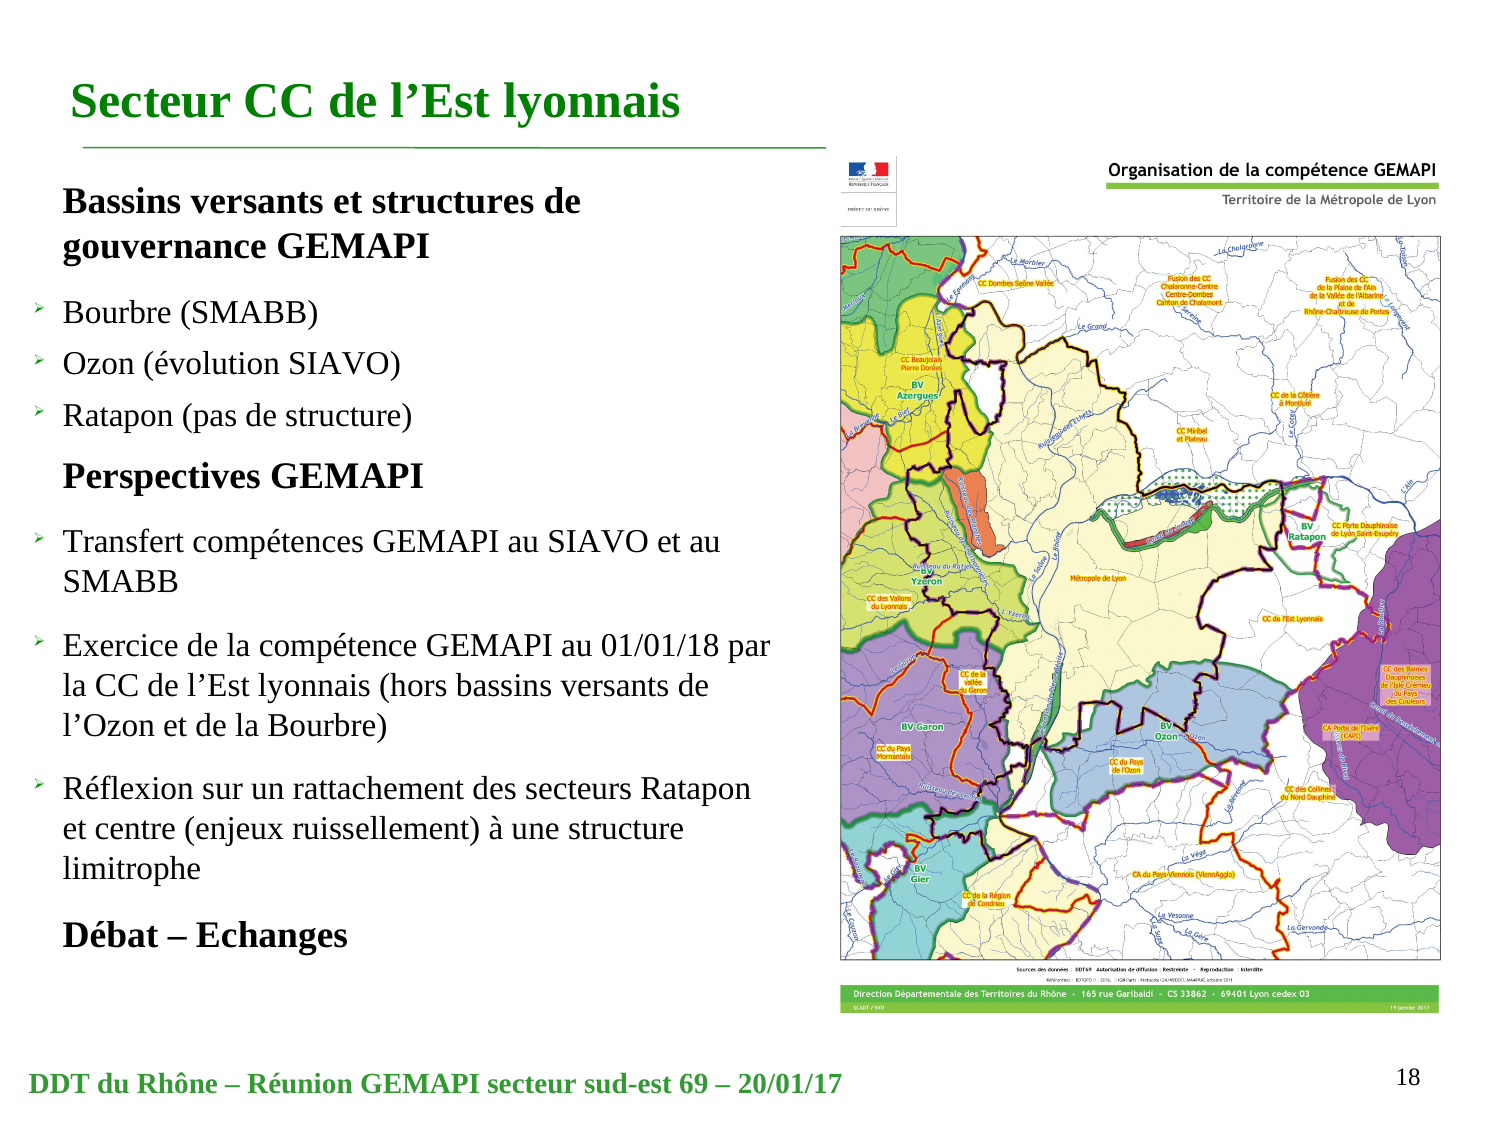

# Secteur CC de l’Est lyonnais
Bassins versants et structures de gouvernance GEMAPI
Bourbre (SMABB)
Ozon (évolution SIAVO)
Ratapon (pas de structure)
Perspectives GEMAPI
Transfert compétences GEMAPI au SIAVO et au SMABB
Exercice de la compétence GEMAPI au 01/01/18 par la CC de l’Est lyonnais (hors bassins versants de l’Ozon et de la Bourbre)
Réflexion sur un rattachement des secteurs Ratapon et centre (enjeux ruissellement) à une structure limitrophe
Débat – Echanges
18